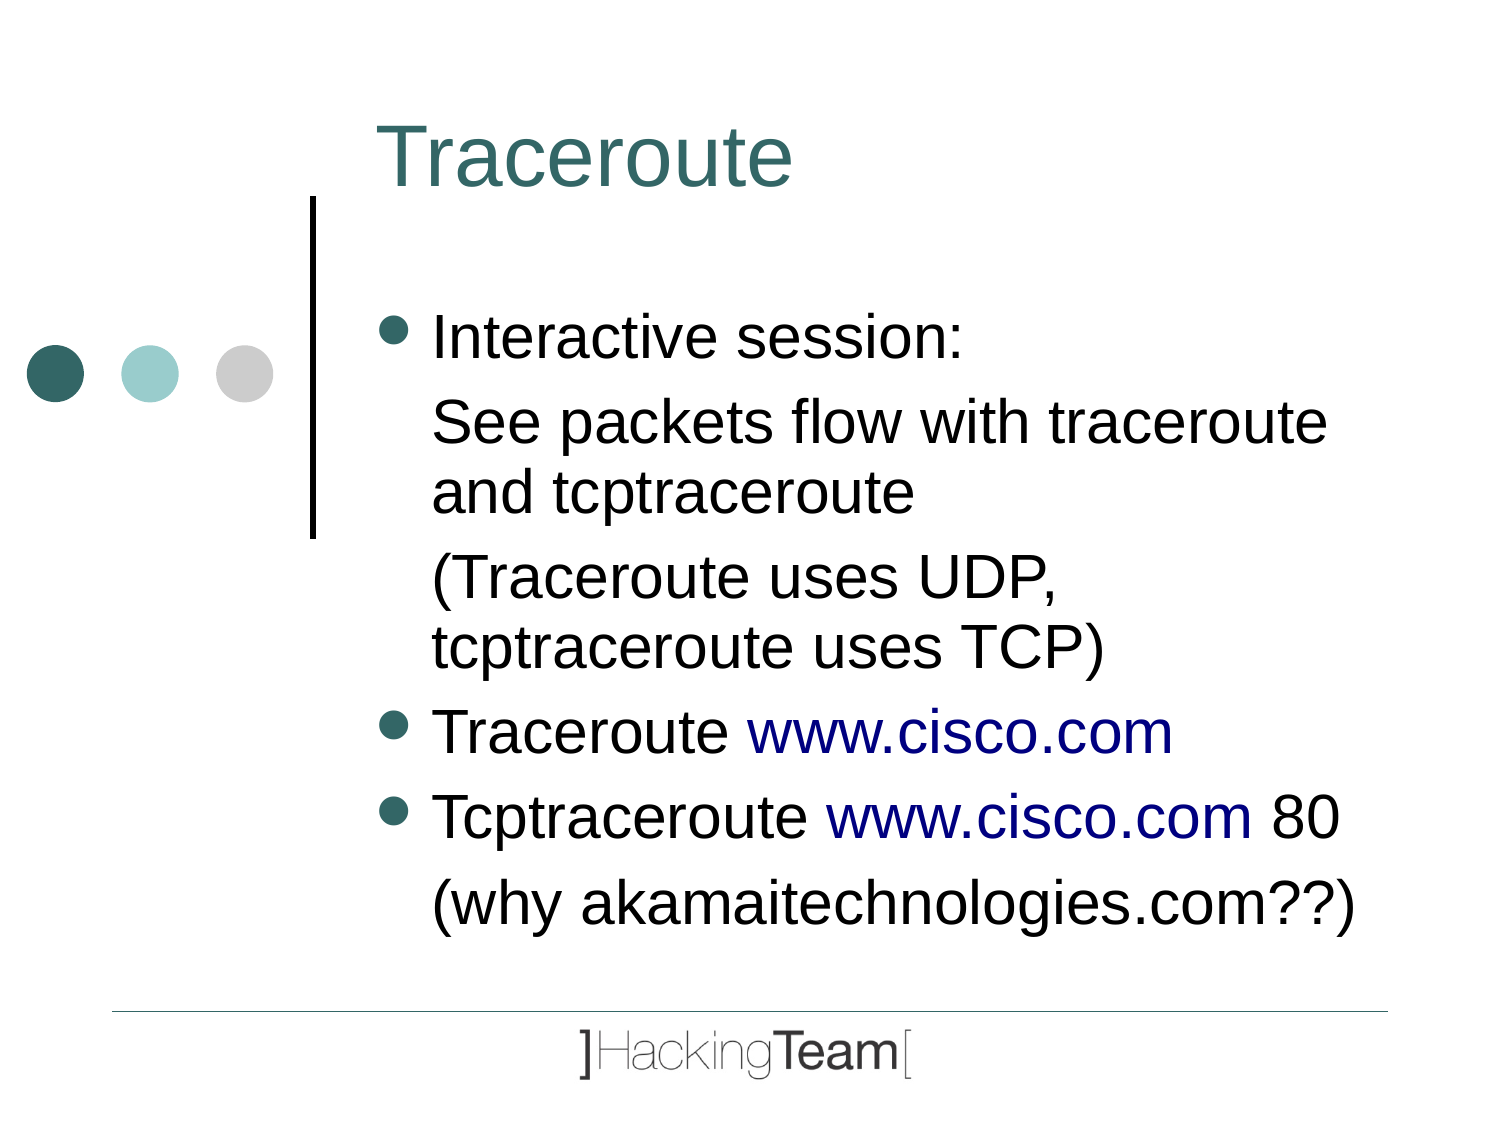

# Traceroute
Interactive session:
See packets flow with traceroute and tcptraceroute
(Traceroute uses UDP, tcptraceroute uses TCP)
Traceroute www.cisco.com
Tcptraceroute www.cisco.com 80
(why akamaitechnologies.com??)